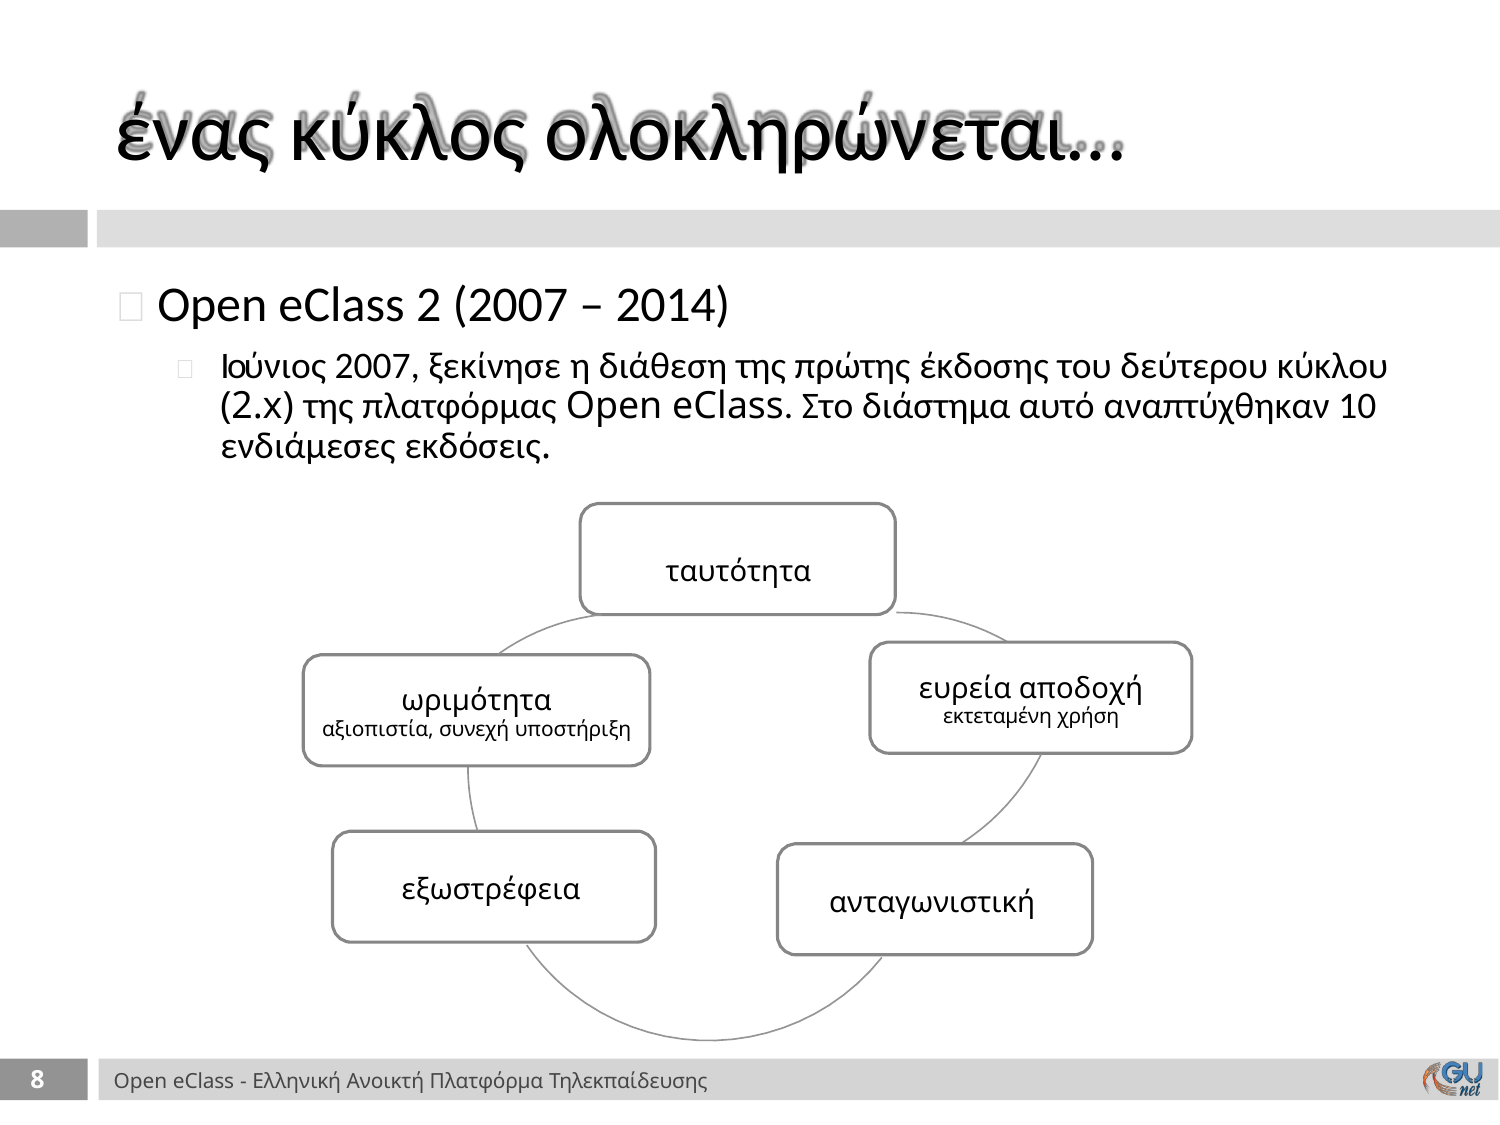

# ένας κύκλος ολοκληρώνεται…
 Open eClass 2 (2007 – 2014)
	Ιούνιος 2007, ξεκίνησε η διάθεση της πρώτης έκδοσης του δεύτερου κύκλου (2.x) της πλατφόρμας Open eClass. Στο διάστημα αυτό αναπτύχθηκαν 10 ενδιάμεσες εκδόσεις.
ταυτότητα
ευρεία αποδοχή
εκτεταμένη χρήση
ωριμότητα
αξιοπιστία, συνεχή υποστήριξη
εξωστρέφεια
ανταγωνιστική
8
Open eClass - Ελληνική Ανοικτή Πλατφόρμα Τηλεκπαίδευσης